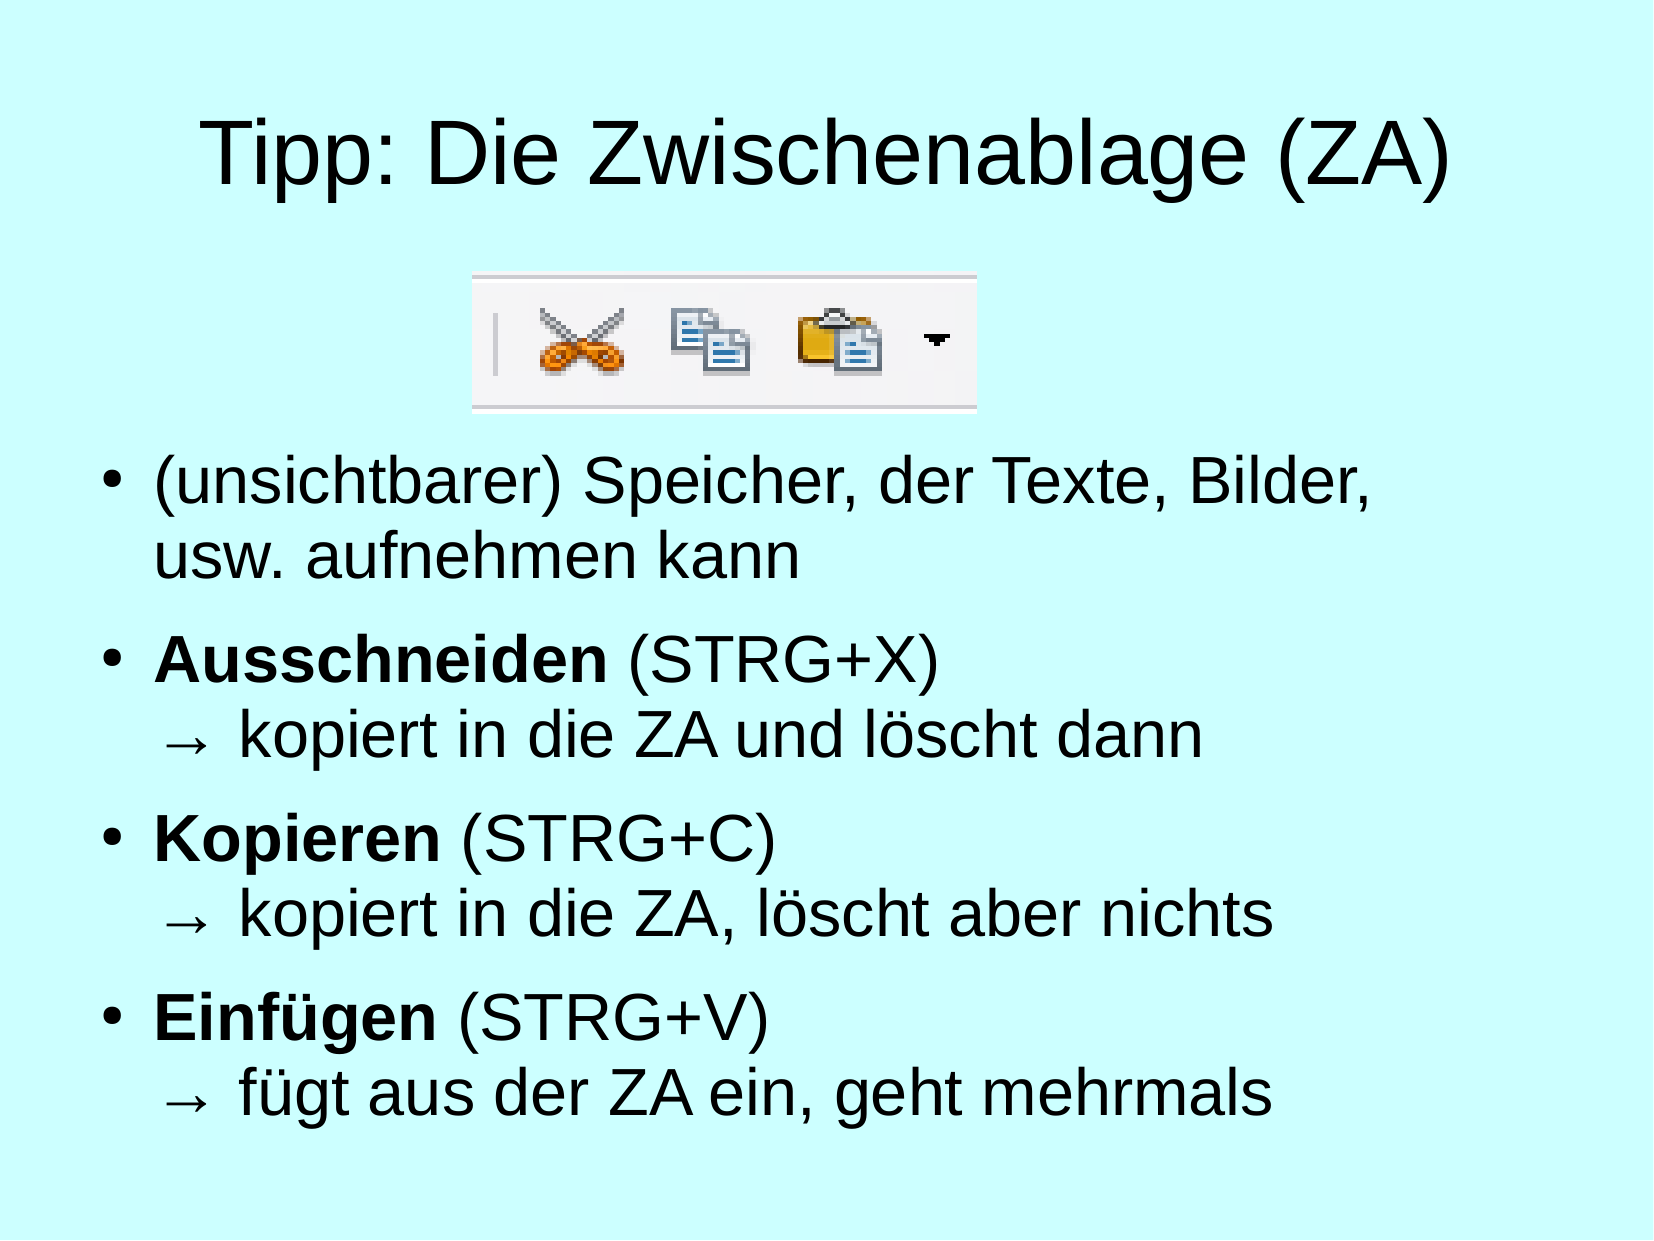

# Tipp: Die Zwischenablage (ZA)
(unsichtbarer) Speicher, der Texte, Bilder, usw. aufnehmen kann
Ausschneiden (STRG+X)
→ kopiert in die ZA und löscht dann
Kopieren (STRG+C)
→ kopiert in die ZA, löscht aber nichts
Einfügen (STRG+V)
→ fügt aus der ZA ein, geht mehrmals